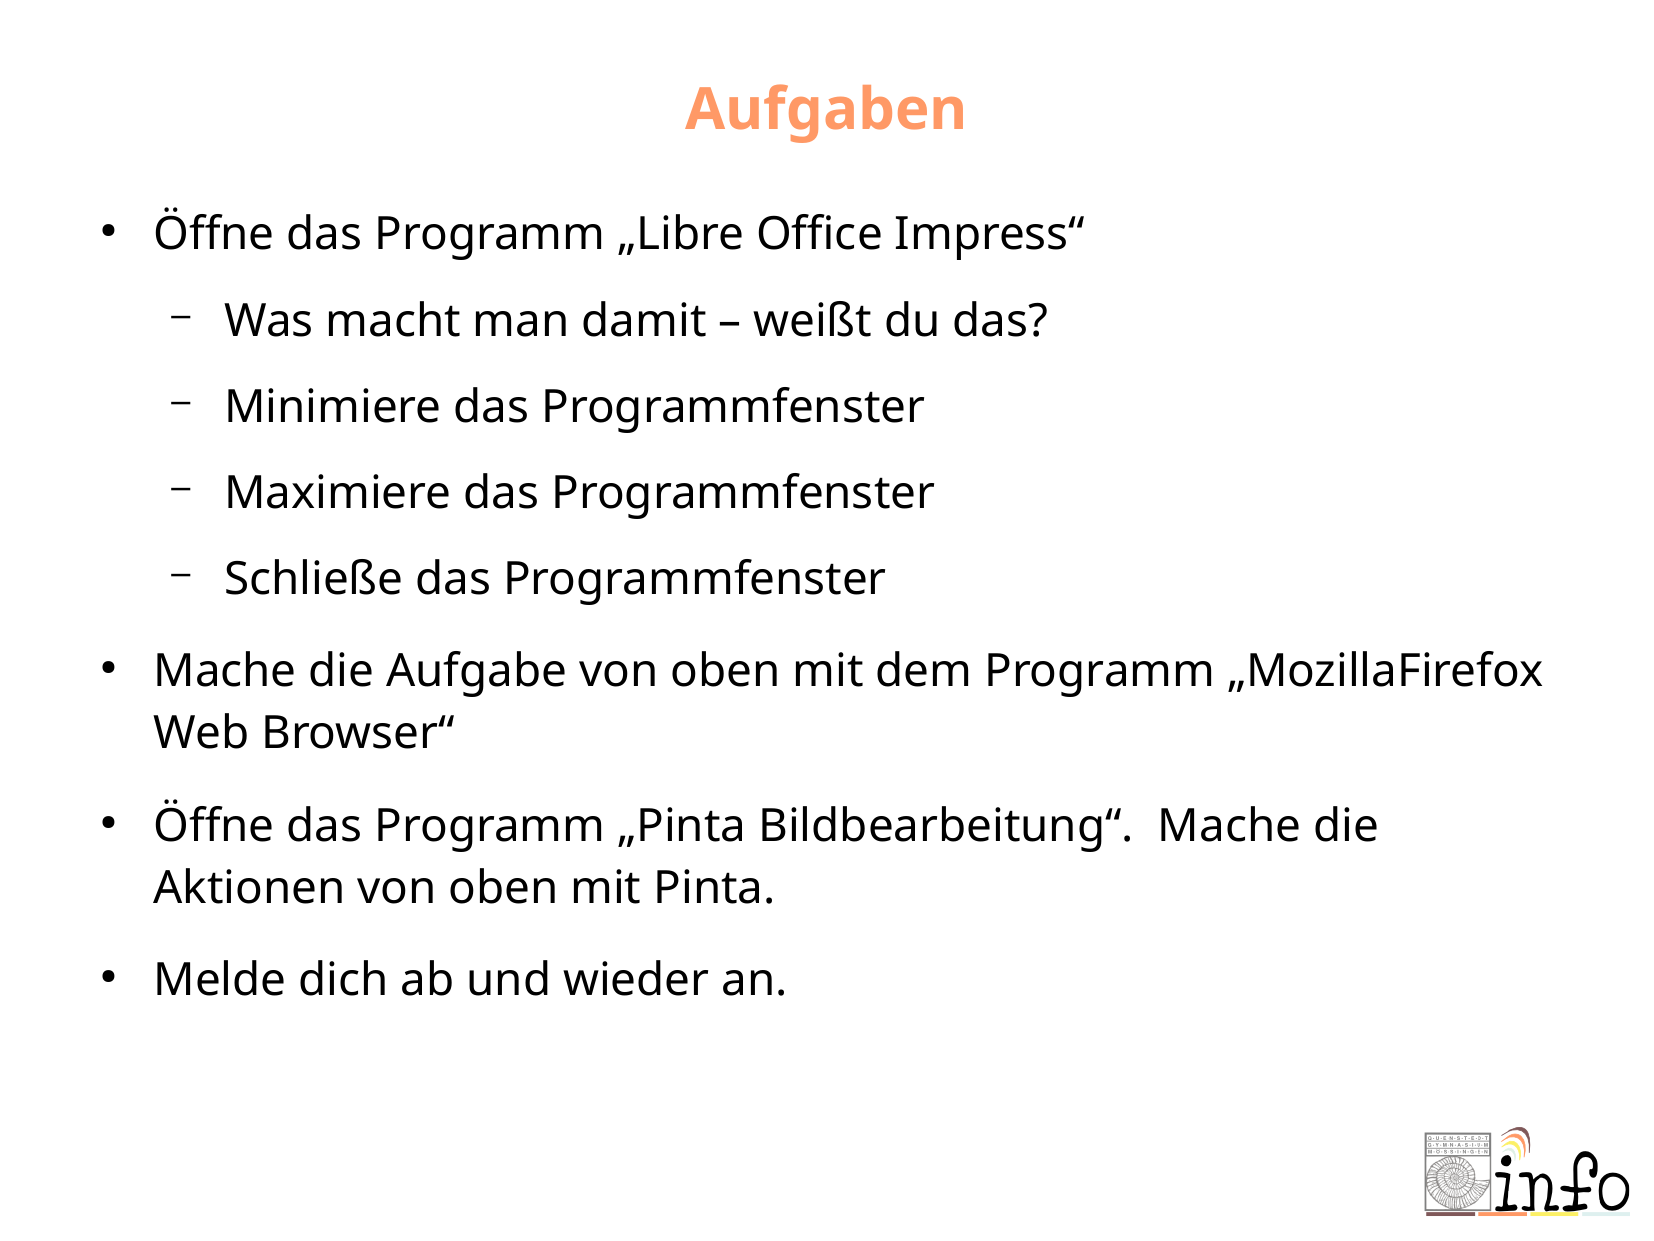

# Aufgaben
Öffne das Programm „Libre Office Impress“
Was macht man damit – weißt du das?
Minimiere das Programmfenster
Maximiere das Programmfenster
Schließe das Programmfenster
Mache die Aufgabe von oben mit dem Programm „MozillaFirefox Web Browser“
Öffne das Programm „Pinta Bildbearbeitung“. Mache die Aktionen von oben mit Pinta.
Melde dich ab und wieder an.